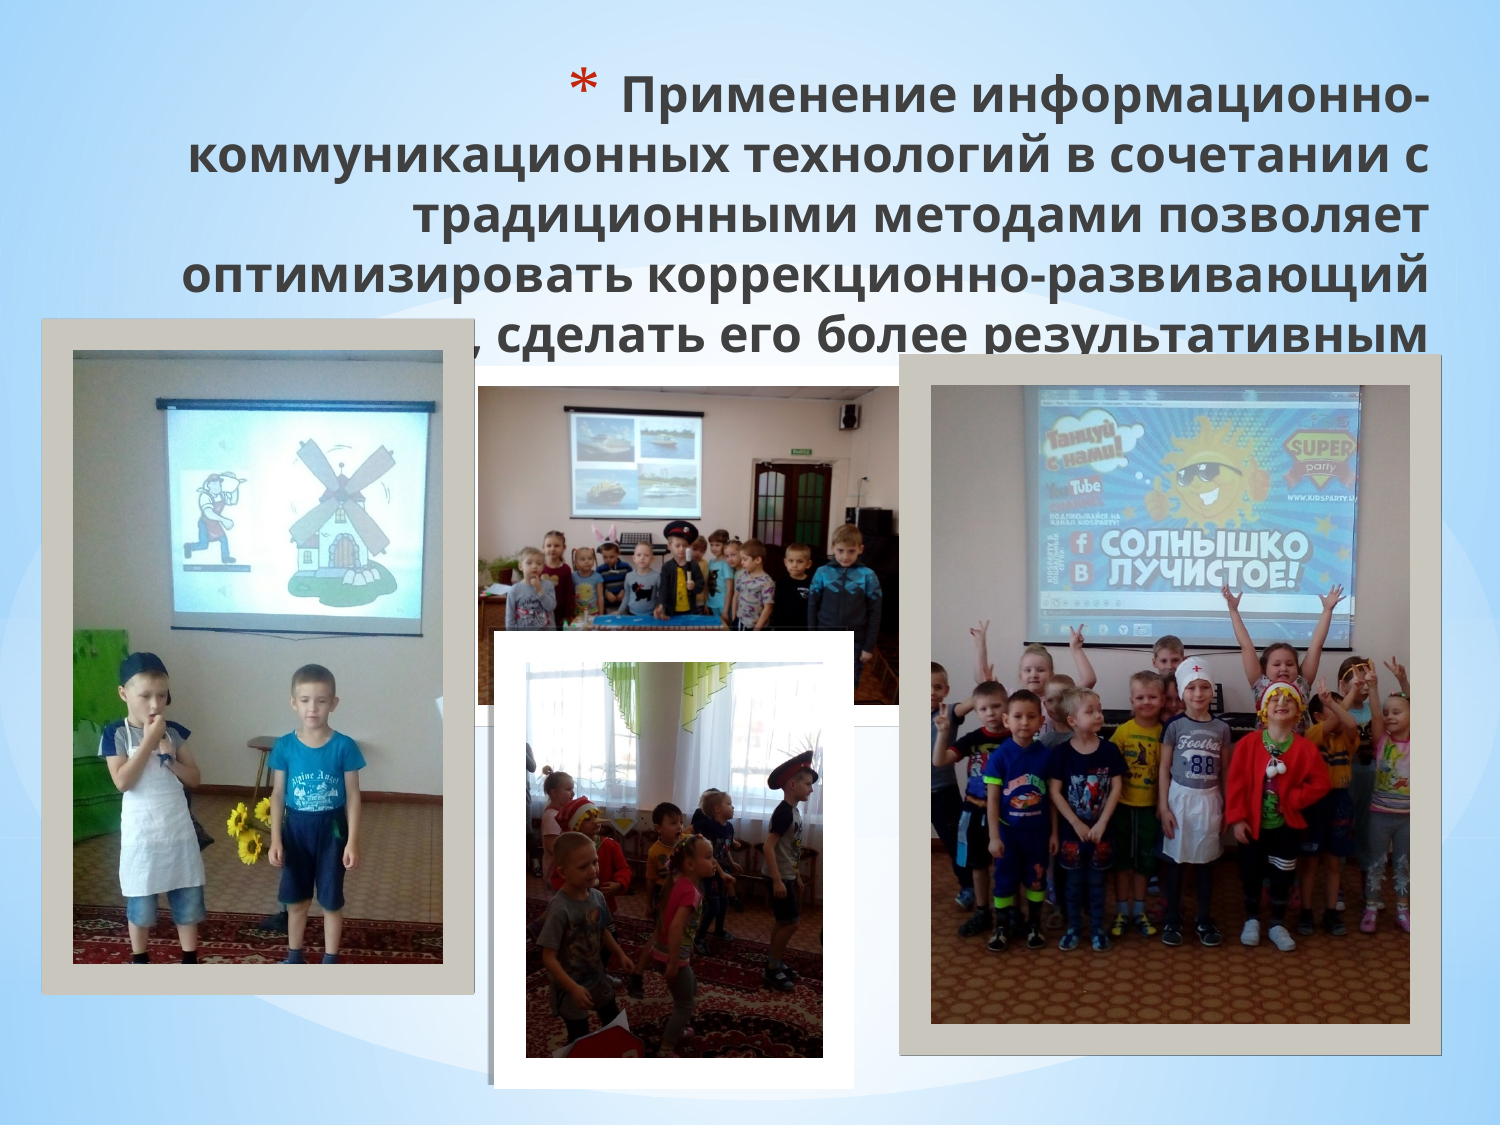

# Применение информационно-коммуникационных технологий в сочетании с традиционными методами позволяет оптимизировать коррекционно-развивающий процесс, сделать его более результативным